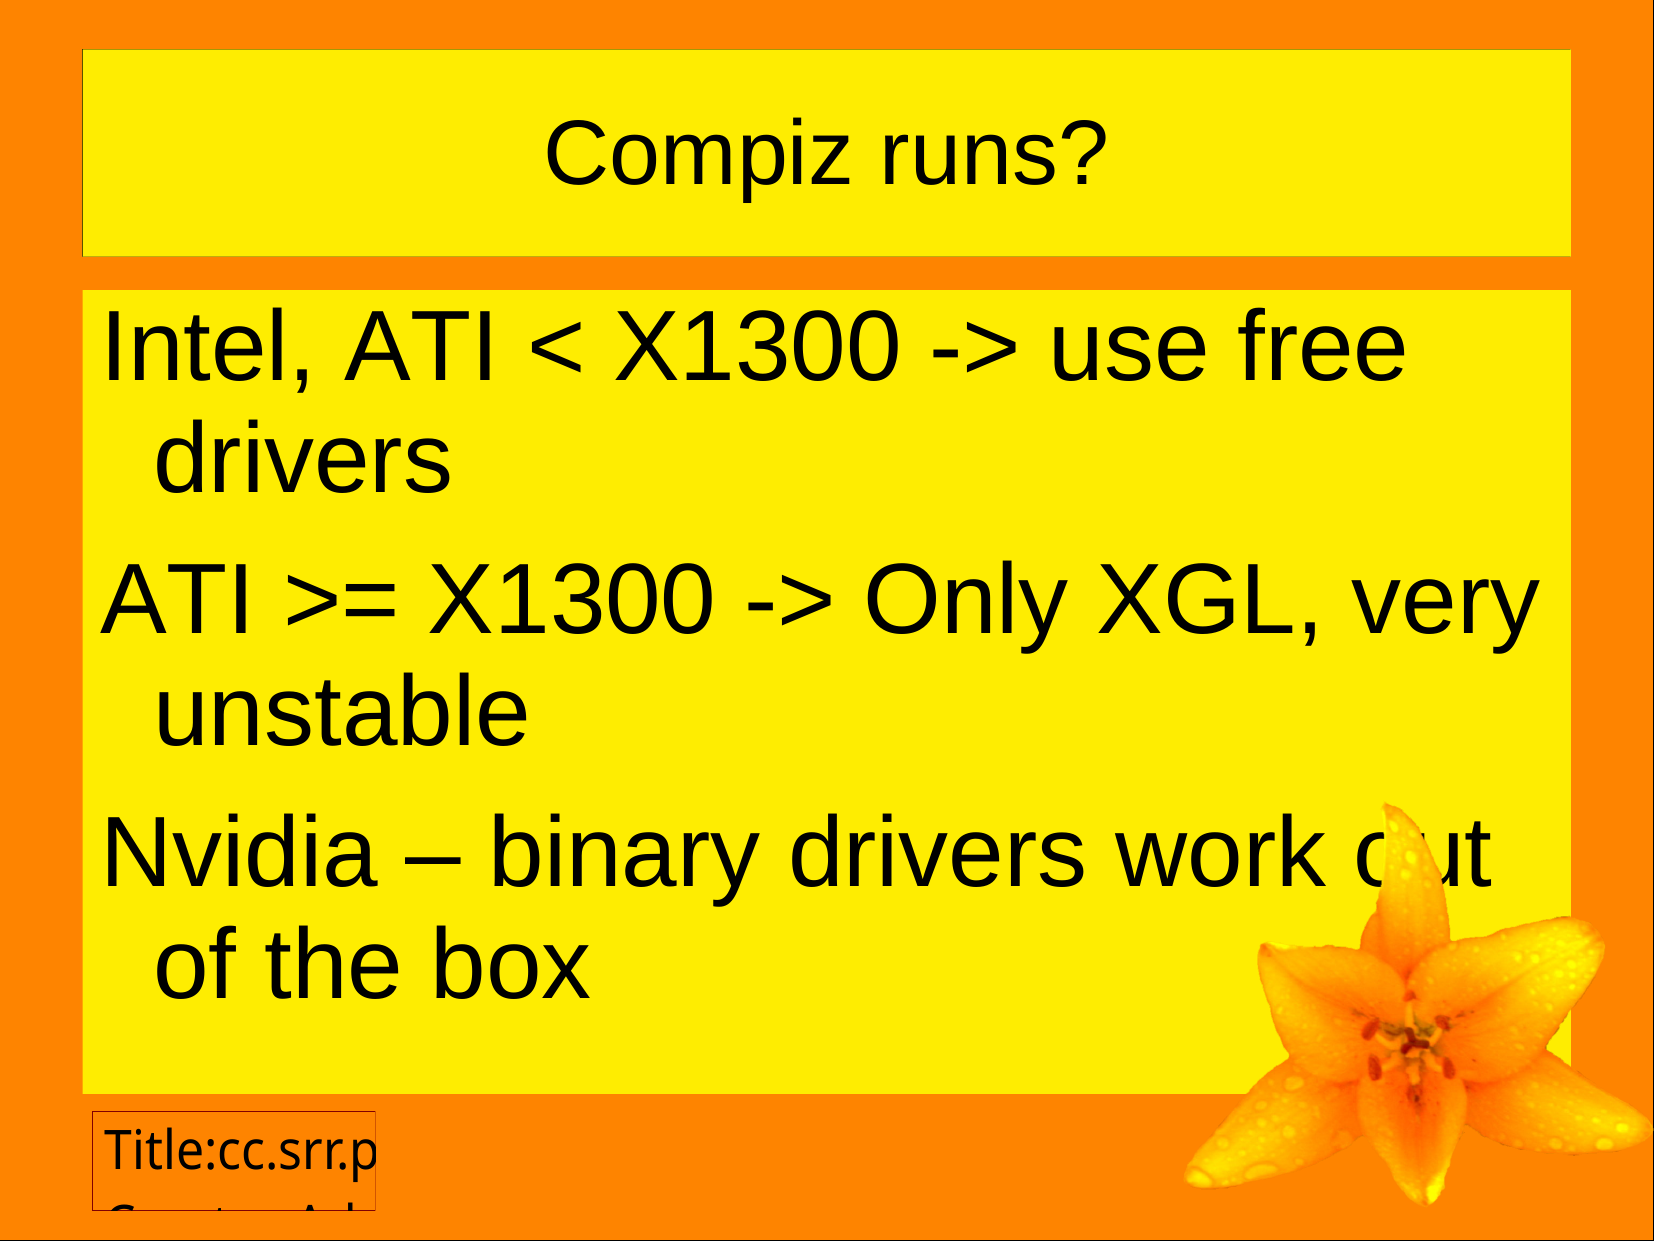

# Compiz runs?
Intel, ATI < X1300 -> use free drivers
ATI >= X1300 -> Only XGL, very unstable
Nvidia – binary drivers work out of the box